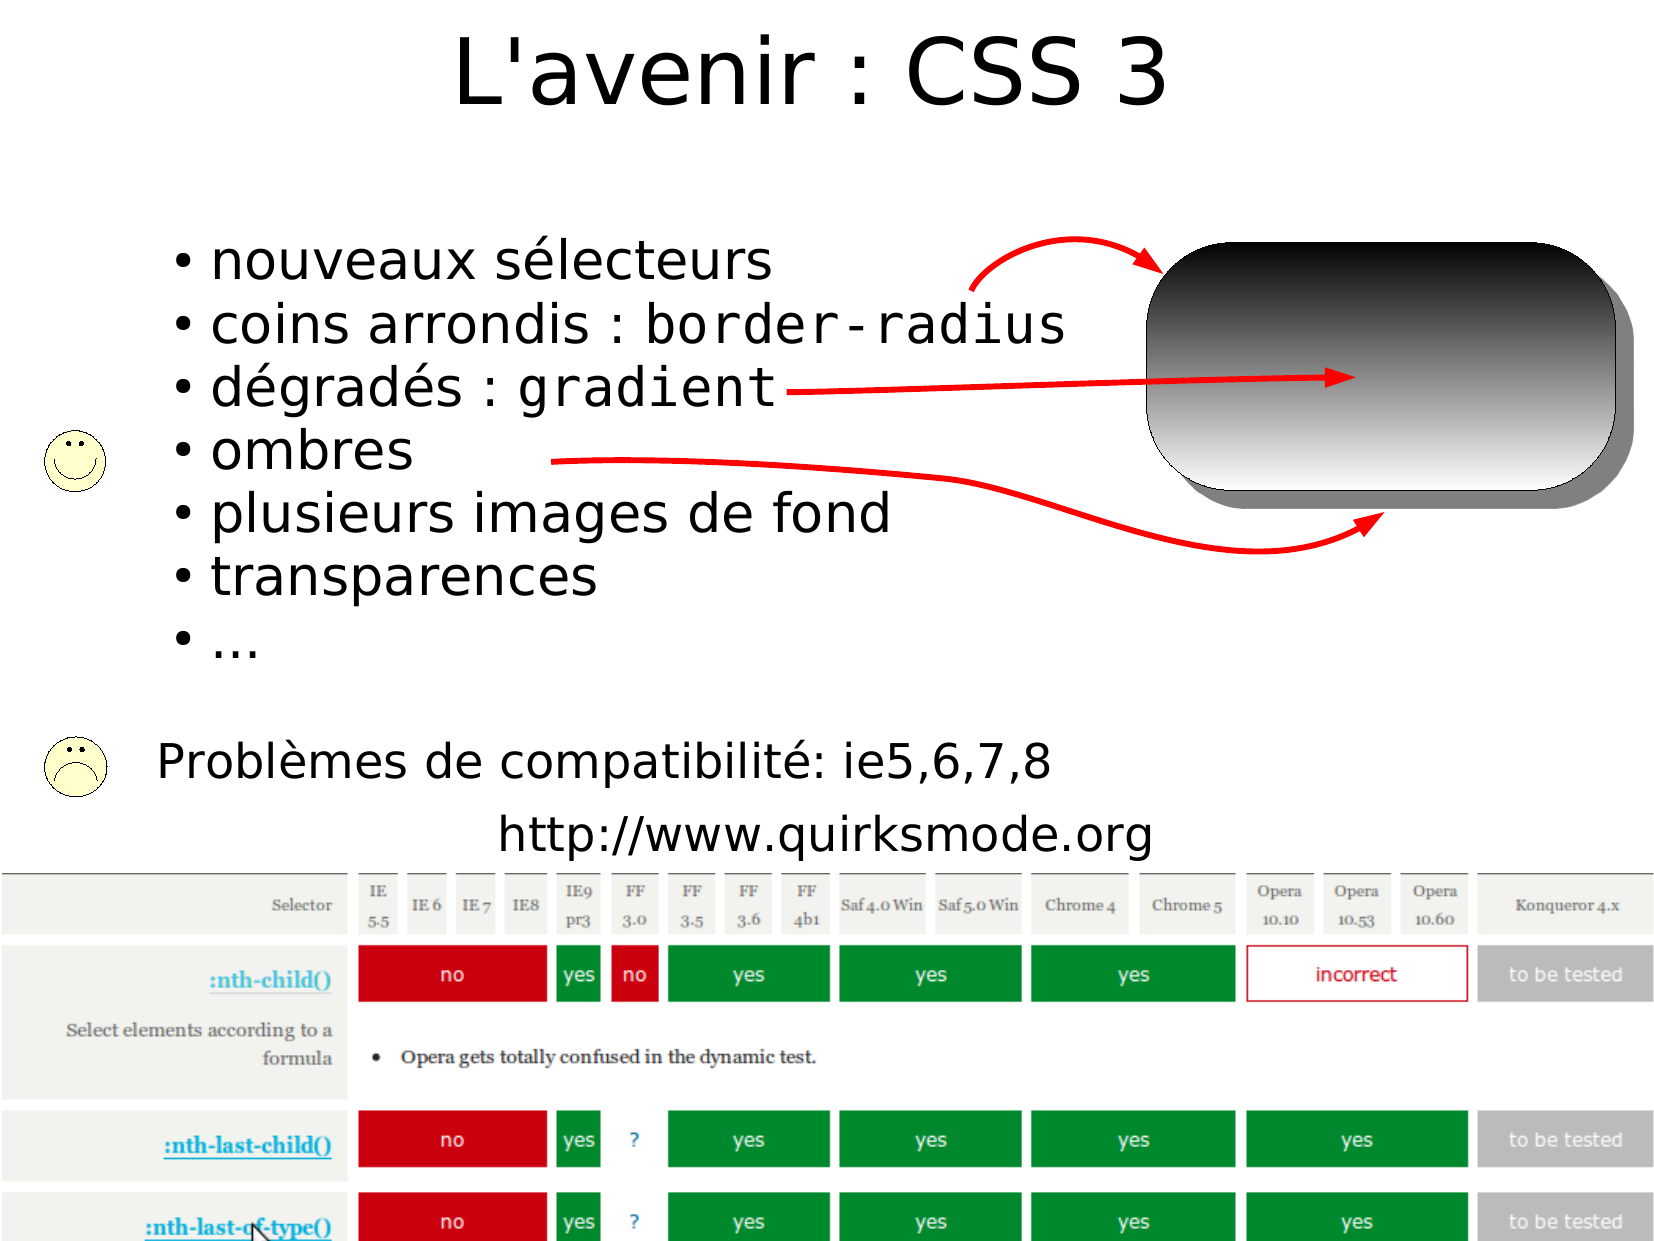

# L'avenir : CSS 3
 nouveaux sélecteurs
 coins arrondis : border-radius
 dégradés : gradient
 ombres
 plusieurs images de fond
 transparences
 ...
Problèmes de compatibilité: ie5,6,7,8
http://www.quirksmode.org